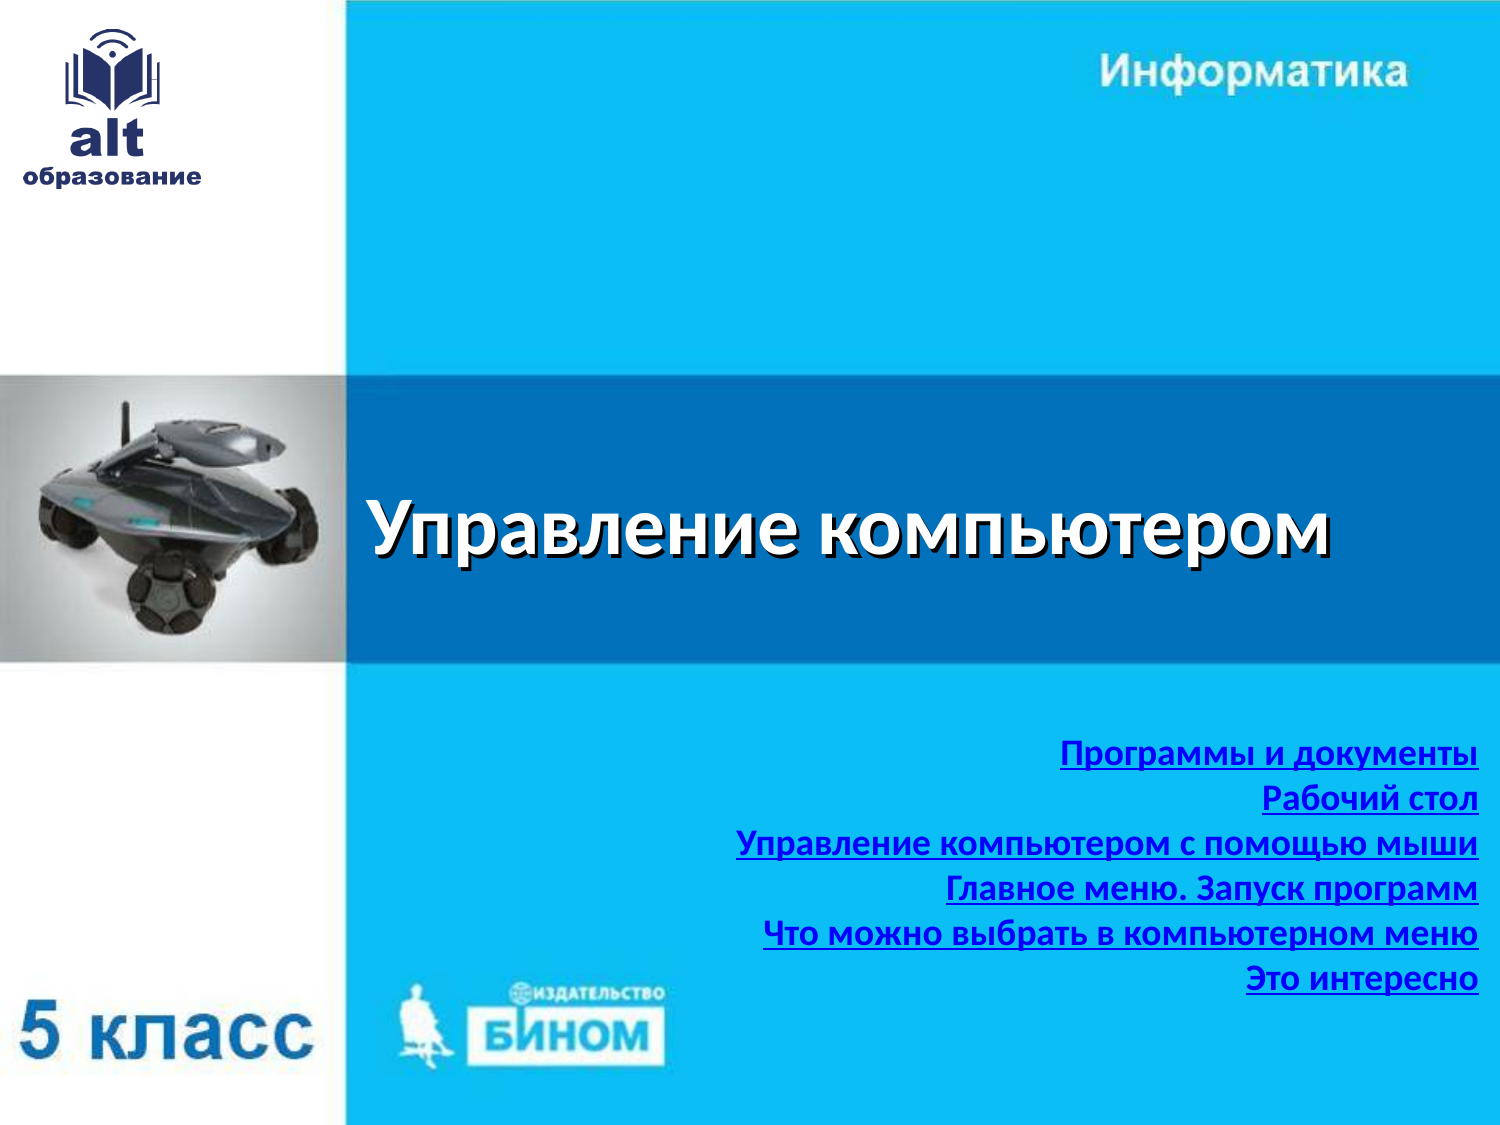

# Управление компьютером
Программы и документы
Рабочий стол
Управление компьютером с помощью мыши
Главное меню. Запуск программ
Что можно выбрать в компьютерном меню
Это интересно